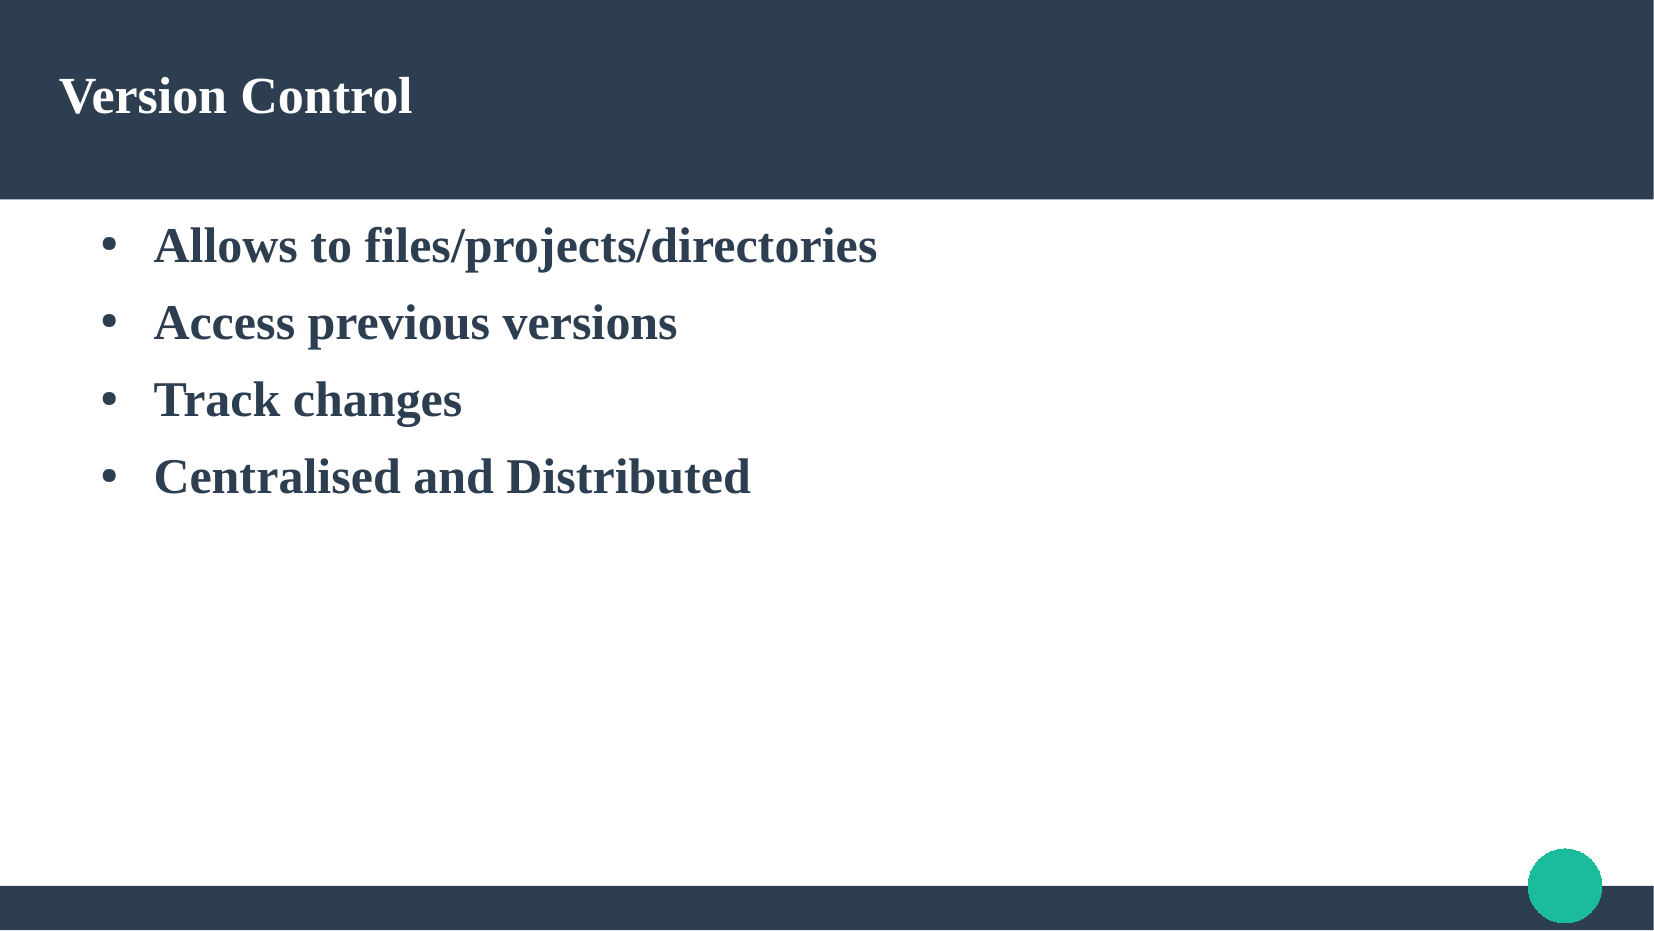

# Version Control
Allows to files/projects/directories
Access previous versions
Track changes
Centralised and Distributed